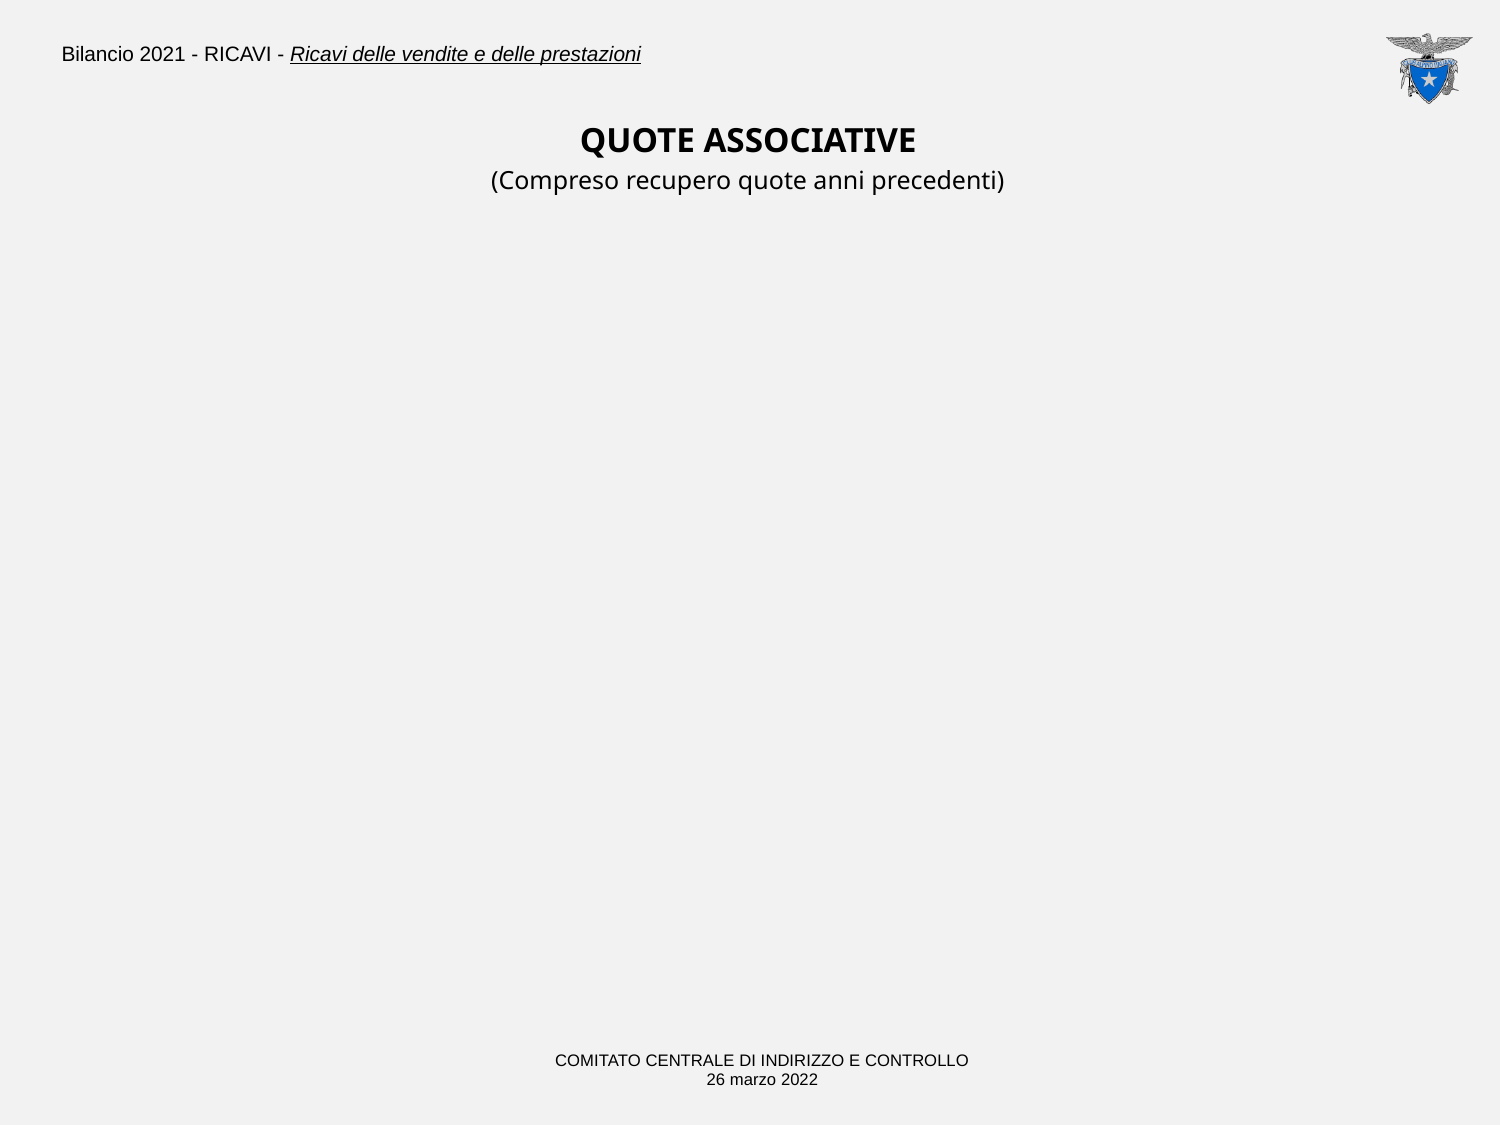

Bilancio 2021 - RICAVI - Ricavi delle vendite e delle prestazioni
QUOTE ASSOCIATIVE
(Compreso recupero quote anni precedenti)
COMITATO CENTRALE DI INDIRIZZO E CONTROLLO
26 marzo 2022